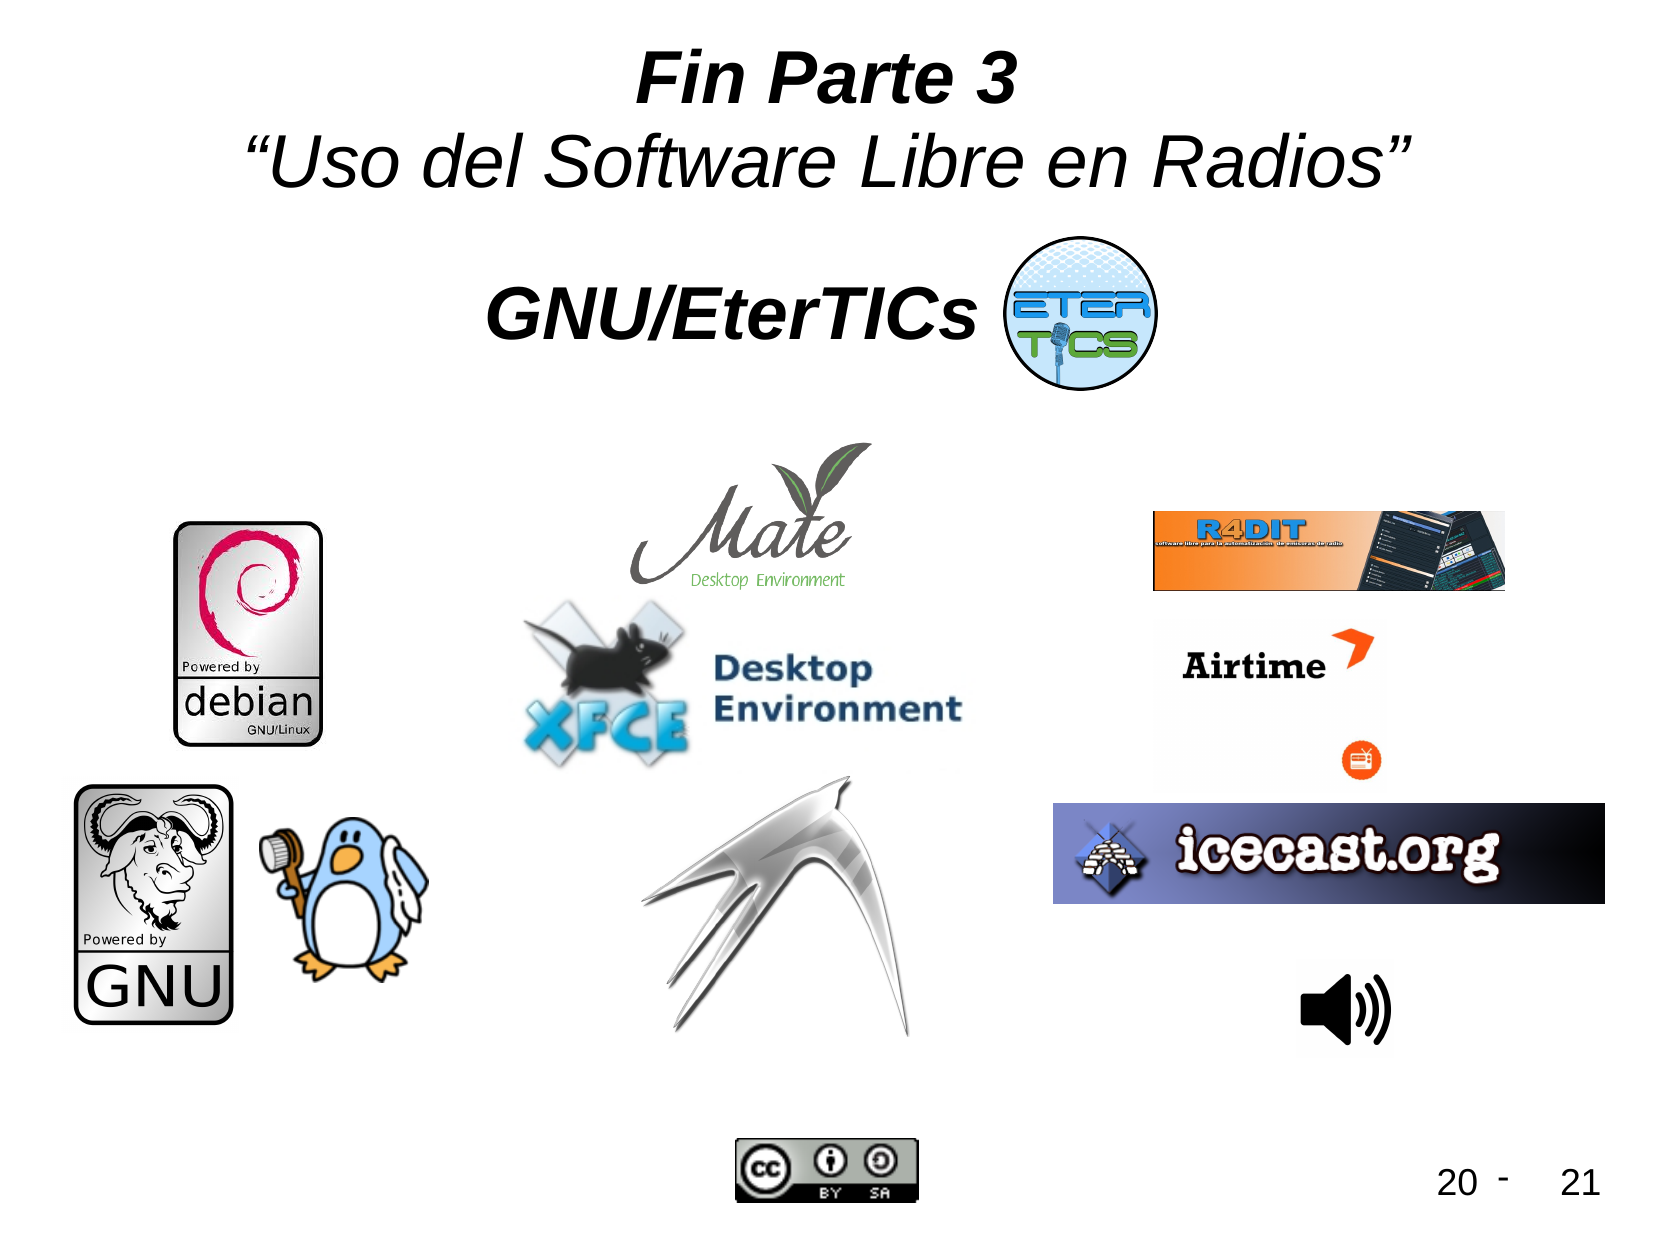

Fin Parte 3
“Uso del Software Libre en Radios”
# GNU/EterTICs
-
21